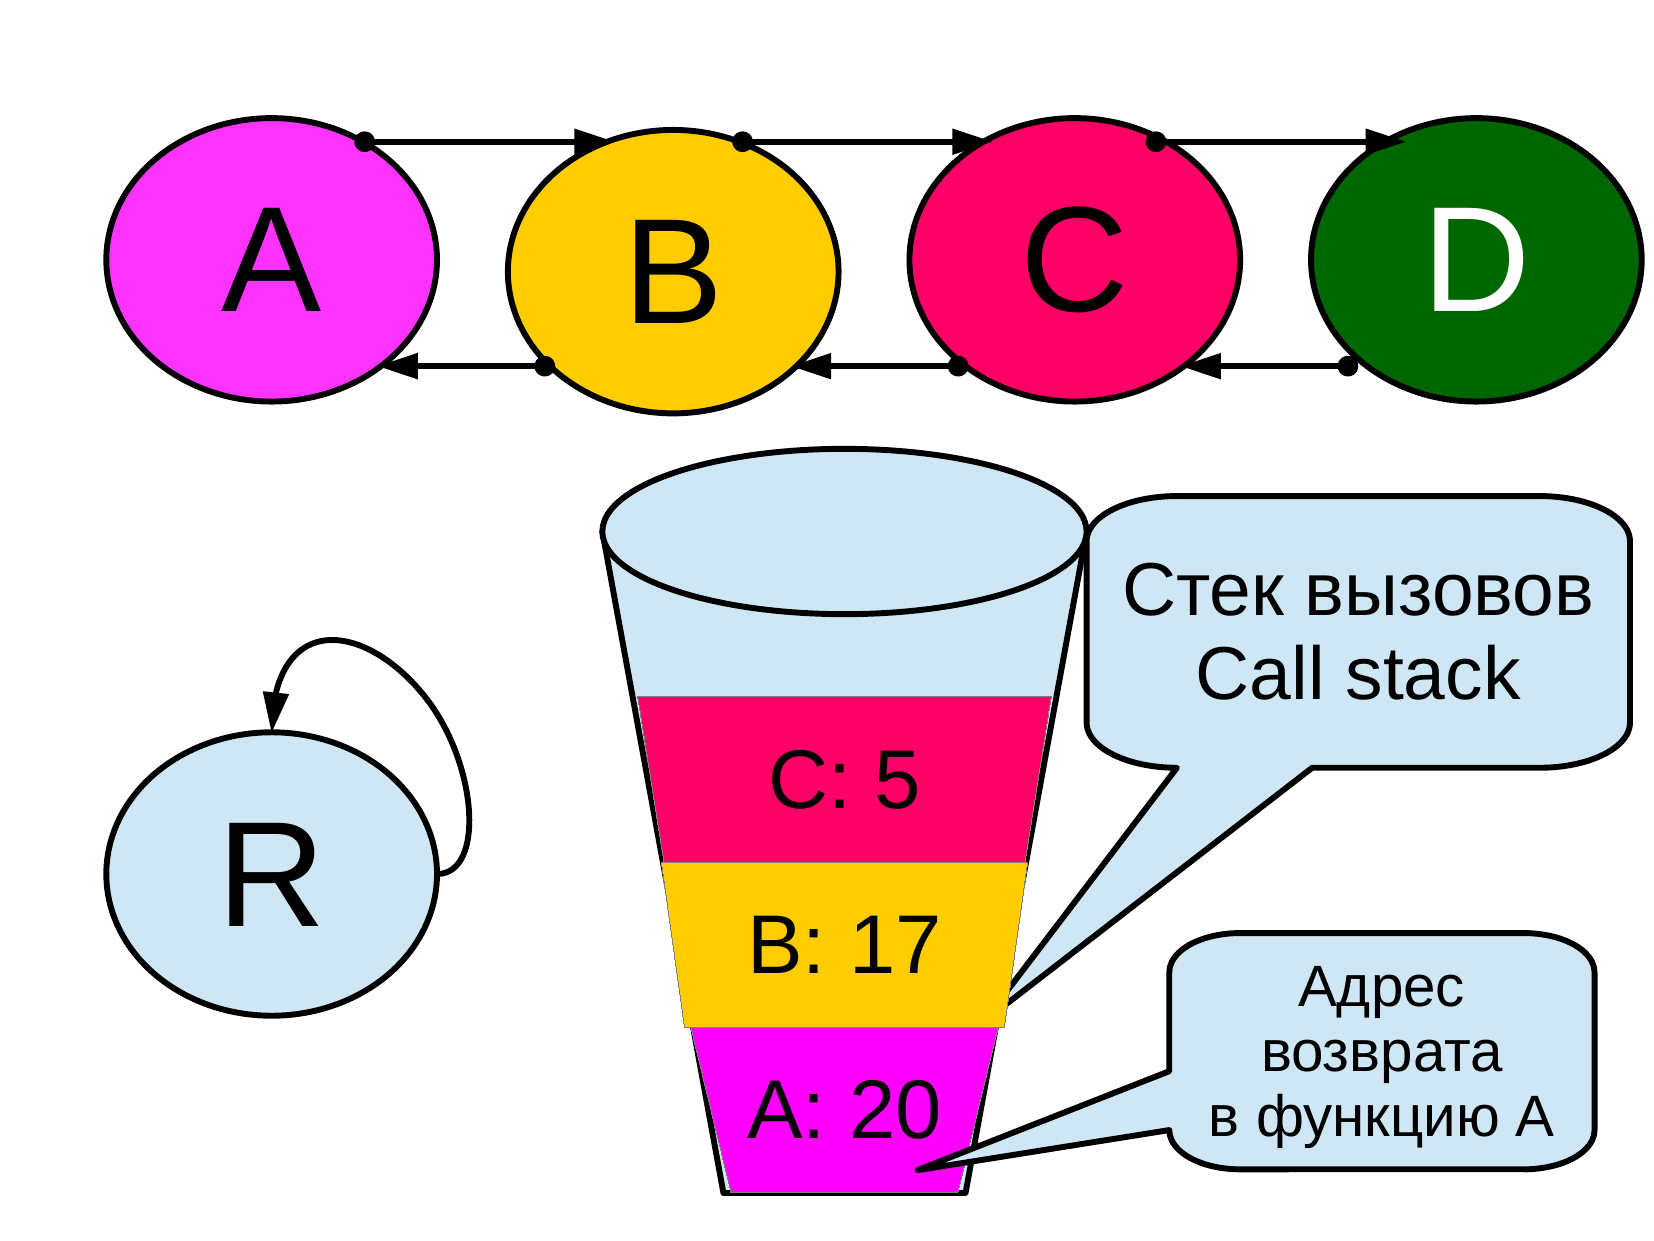

A
C
D
B
Стек вызовов
Call stack
C: 5
R
B: 17
Адрес
возврата
в функцию А
A: 20